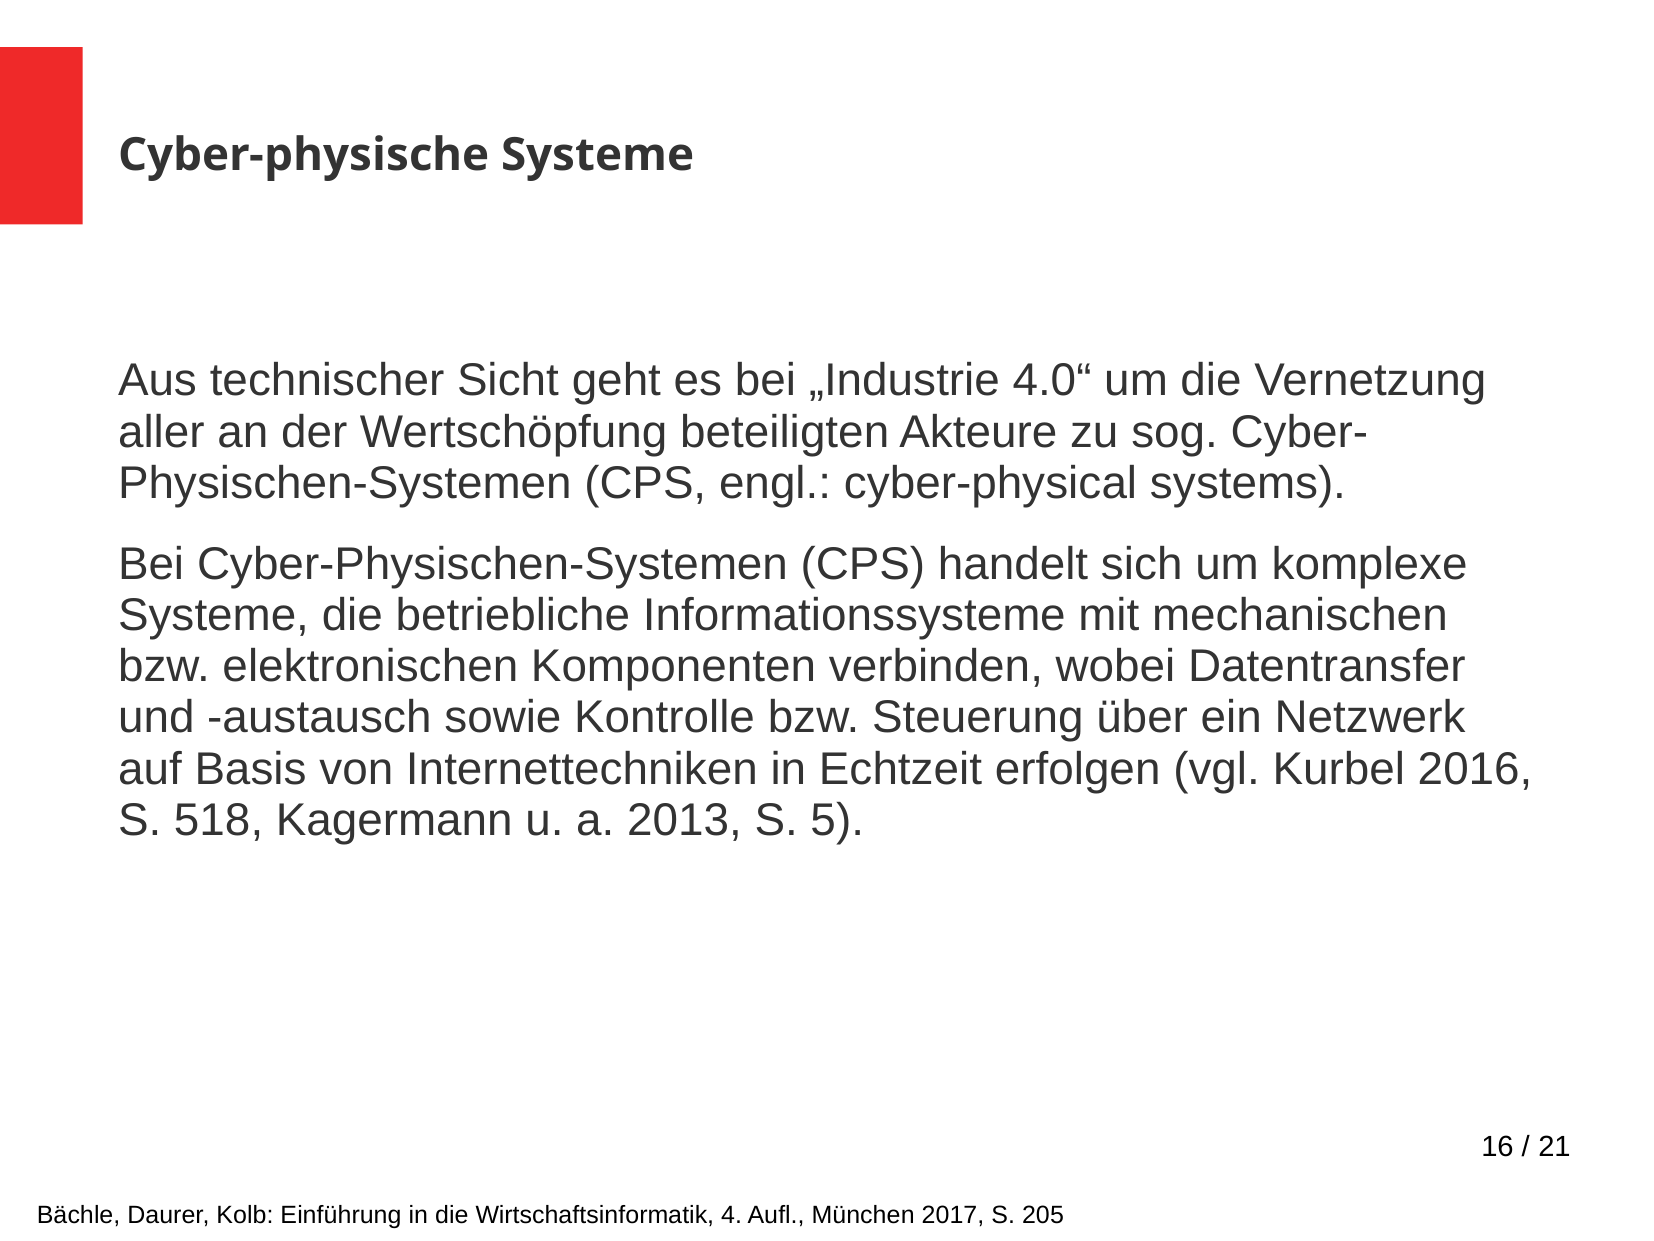

# Cyber-physische Systeme
Aus technischer Sicht geht es bei „Industrie 4.0“ um die Vernetzung aller an der Wertschöpfung beteiligten Akteure zu sog. Cyber-Physischen-Systemen (CPS, engl.: cyber-physical systems).
Bei Cyber-Physischen-Systemen (CPS) handelt sich um komplexe Systeme, die betriebliche Informationssysteme mit mechanischen bzw. elektronischen Komponenten verbinden, wobei Datentransfer und -austausch sowie Kontrolle bzw. Steuerung über ein Netzwerk auf Basis von Internettechniken in Echtzeit erfolgen (vgl. Kurbel 2016, S. 518, Kagermann u. a. 2013, S. 5).
16
Bächle, Daurer, Kolb: Einführung in die Wirtschaftsinformatik, 4. Aufl., München 2017, S. 205